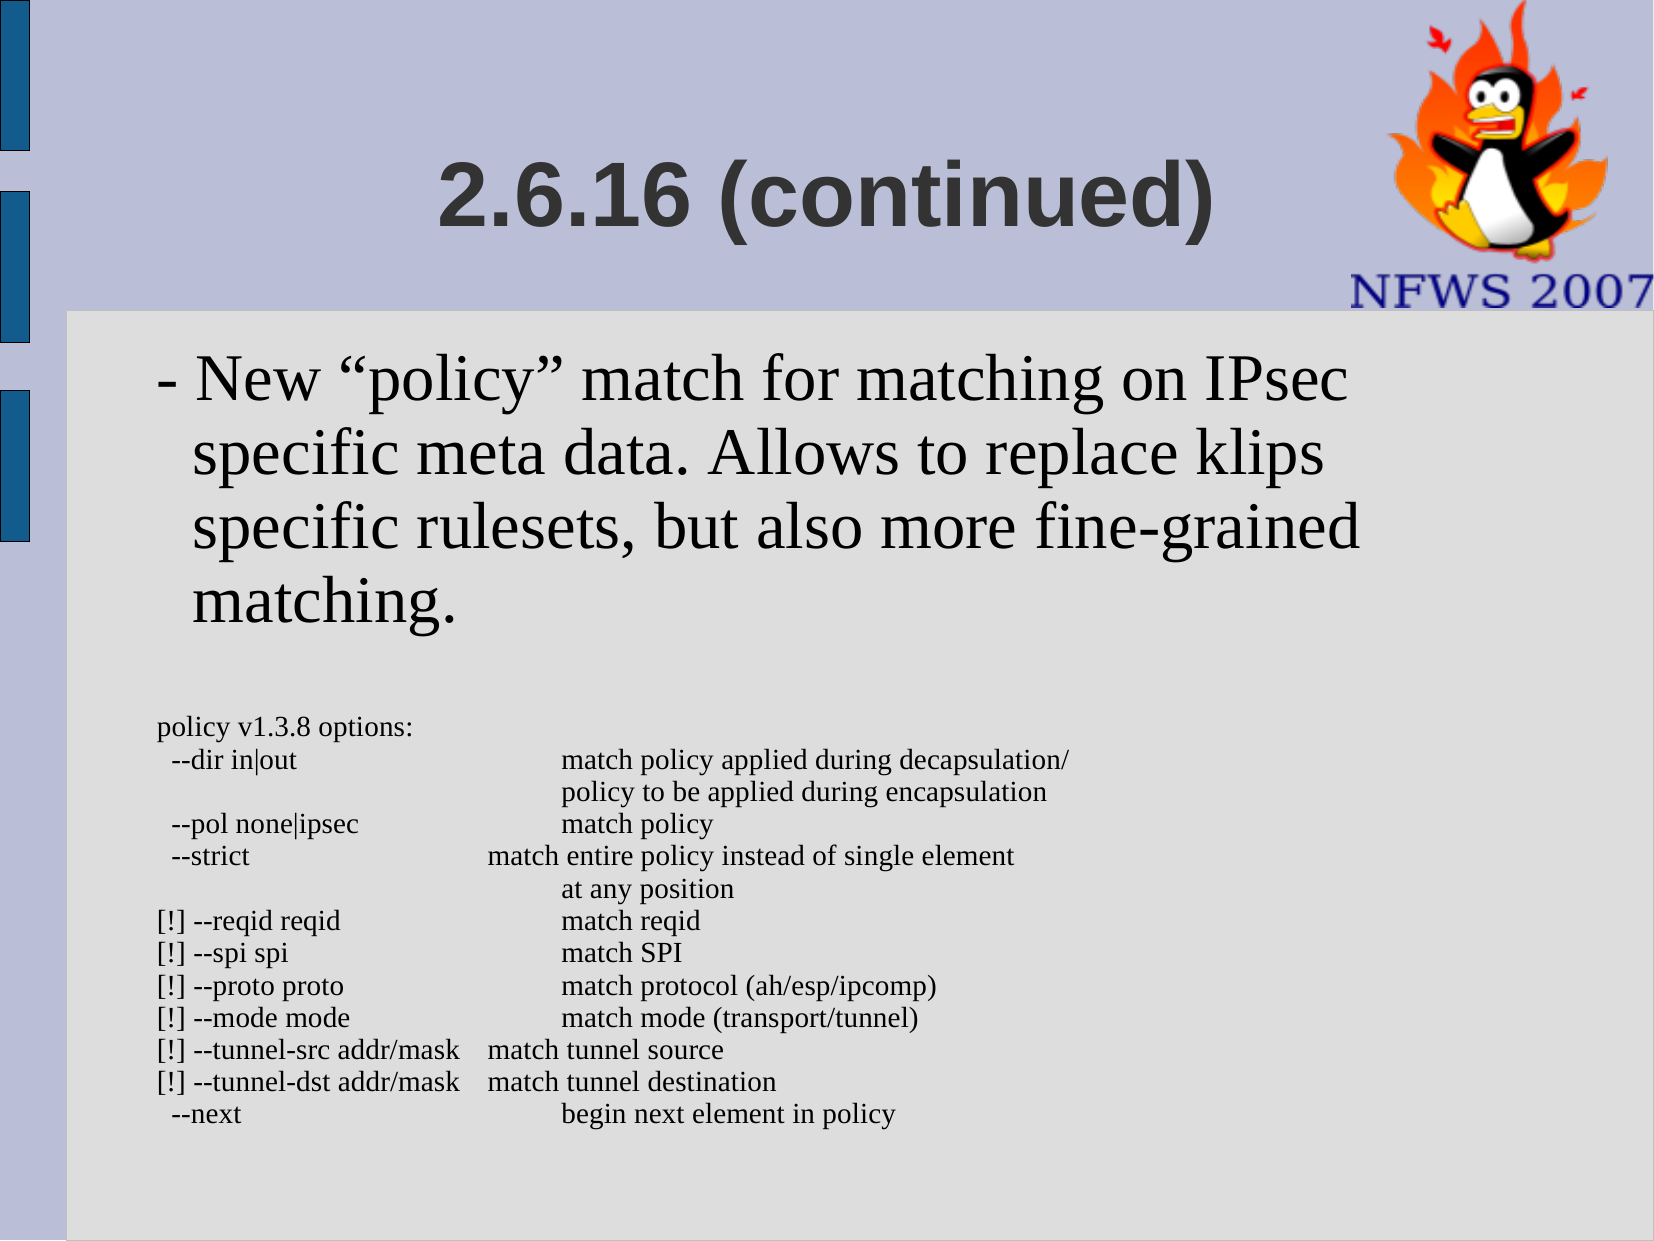

# 2.6.16 (continued)
- New “policy” match for matching on IPsec specific meta data. Allows to replace klips specific rulesets, but also more fine-grained matching.
policy v1.3.8 options:
 --dir in|out				match policy applied during decapsulation/
					policy to be applied during encapsulation
 --pol none|ipsec			match policy
 --strict				match entire policy instead of single element
					at any position
[!] --reqid reqid			match reqid
[!] --spi spi				match SPI
[!] --proto proto			match protocol (ah/esp/ipcomp)
[!] --mode mode			match mode (transport/tunnel)
[!] --tunnel-src addr/mask	match tunnel source
[!] --tunnel-dst addr/mask	match tunnel destination
 --next					begin next element in policy